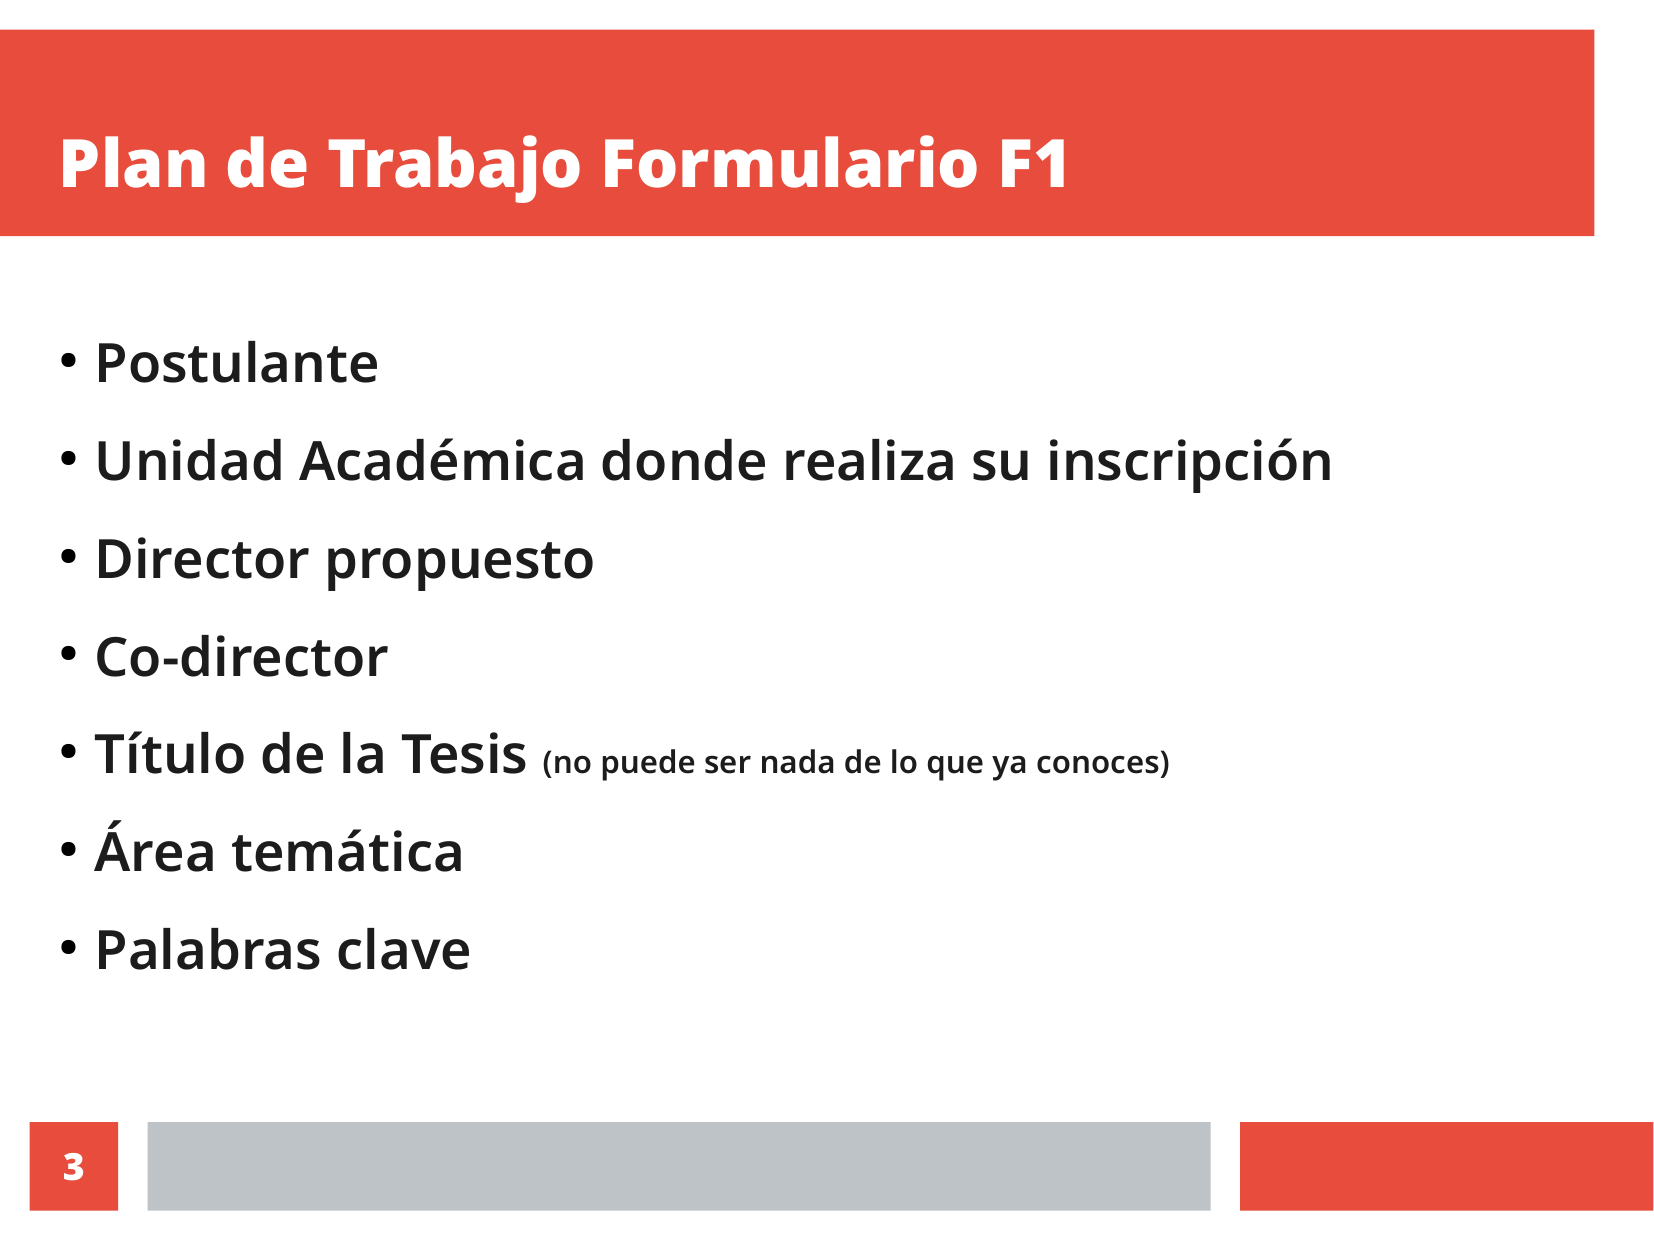

# Plan de Trabajo Formulario F1
Postulante
Unidad Académica donde realiza su inscripción
Director propuesto
Co-director
Título de la Tesis (no puede ser nada de lo que ya conoces)
Área temática
Palabras clave
3